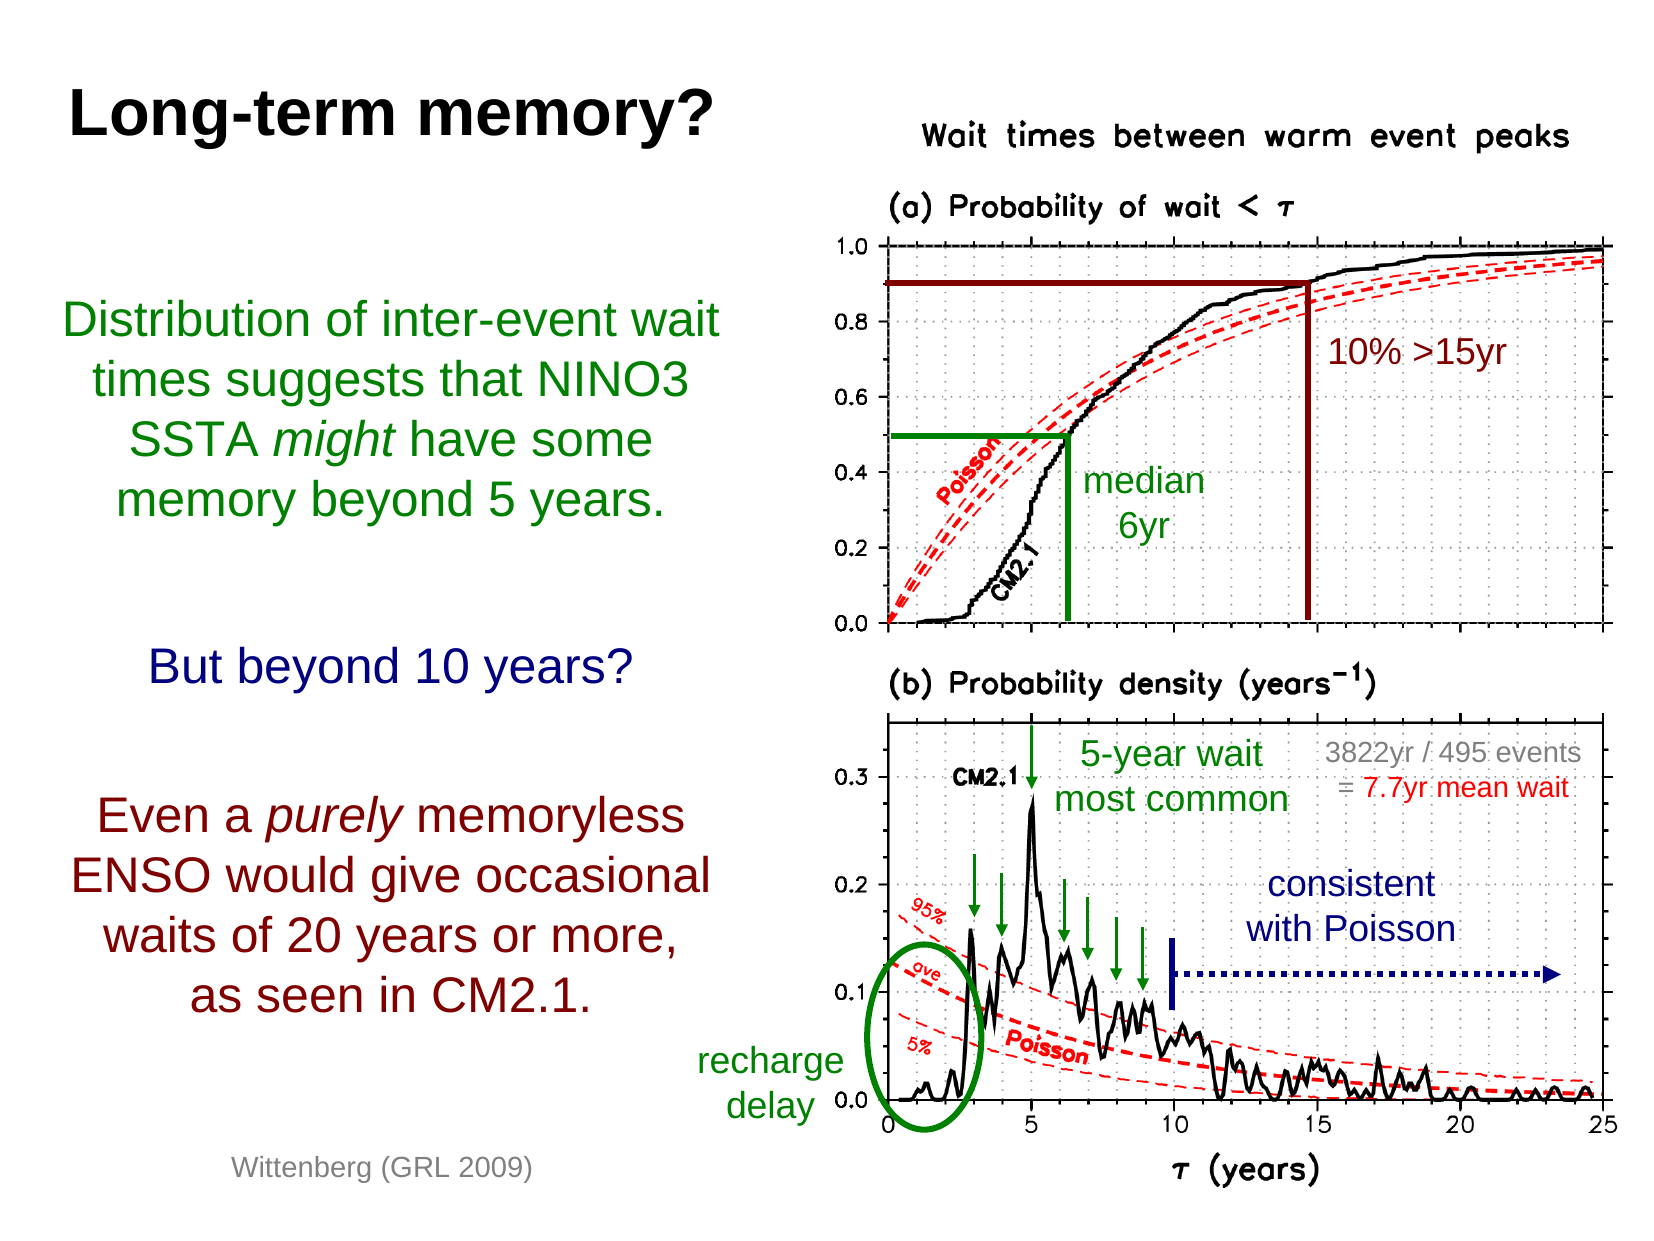

Long-term memory?
Distribution of inter-event wait times suggests that NINO3 SSTA might have some memory beyond 5 years.
10% >15yr
median
6yr
But beyond 10 years?
3822yr / 495 events
= 7.7yr mean wait
5-year wait
most common
Even a purely memoryless
ENSO would give occasional
waits of 20 years or more,
as seen in CM2.1.
consistent
with Poisson
recharge delay
Wittenberg (GRL 2009)‏